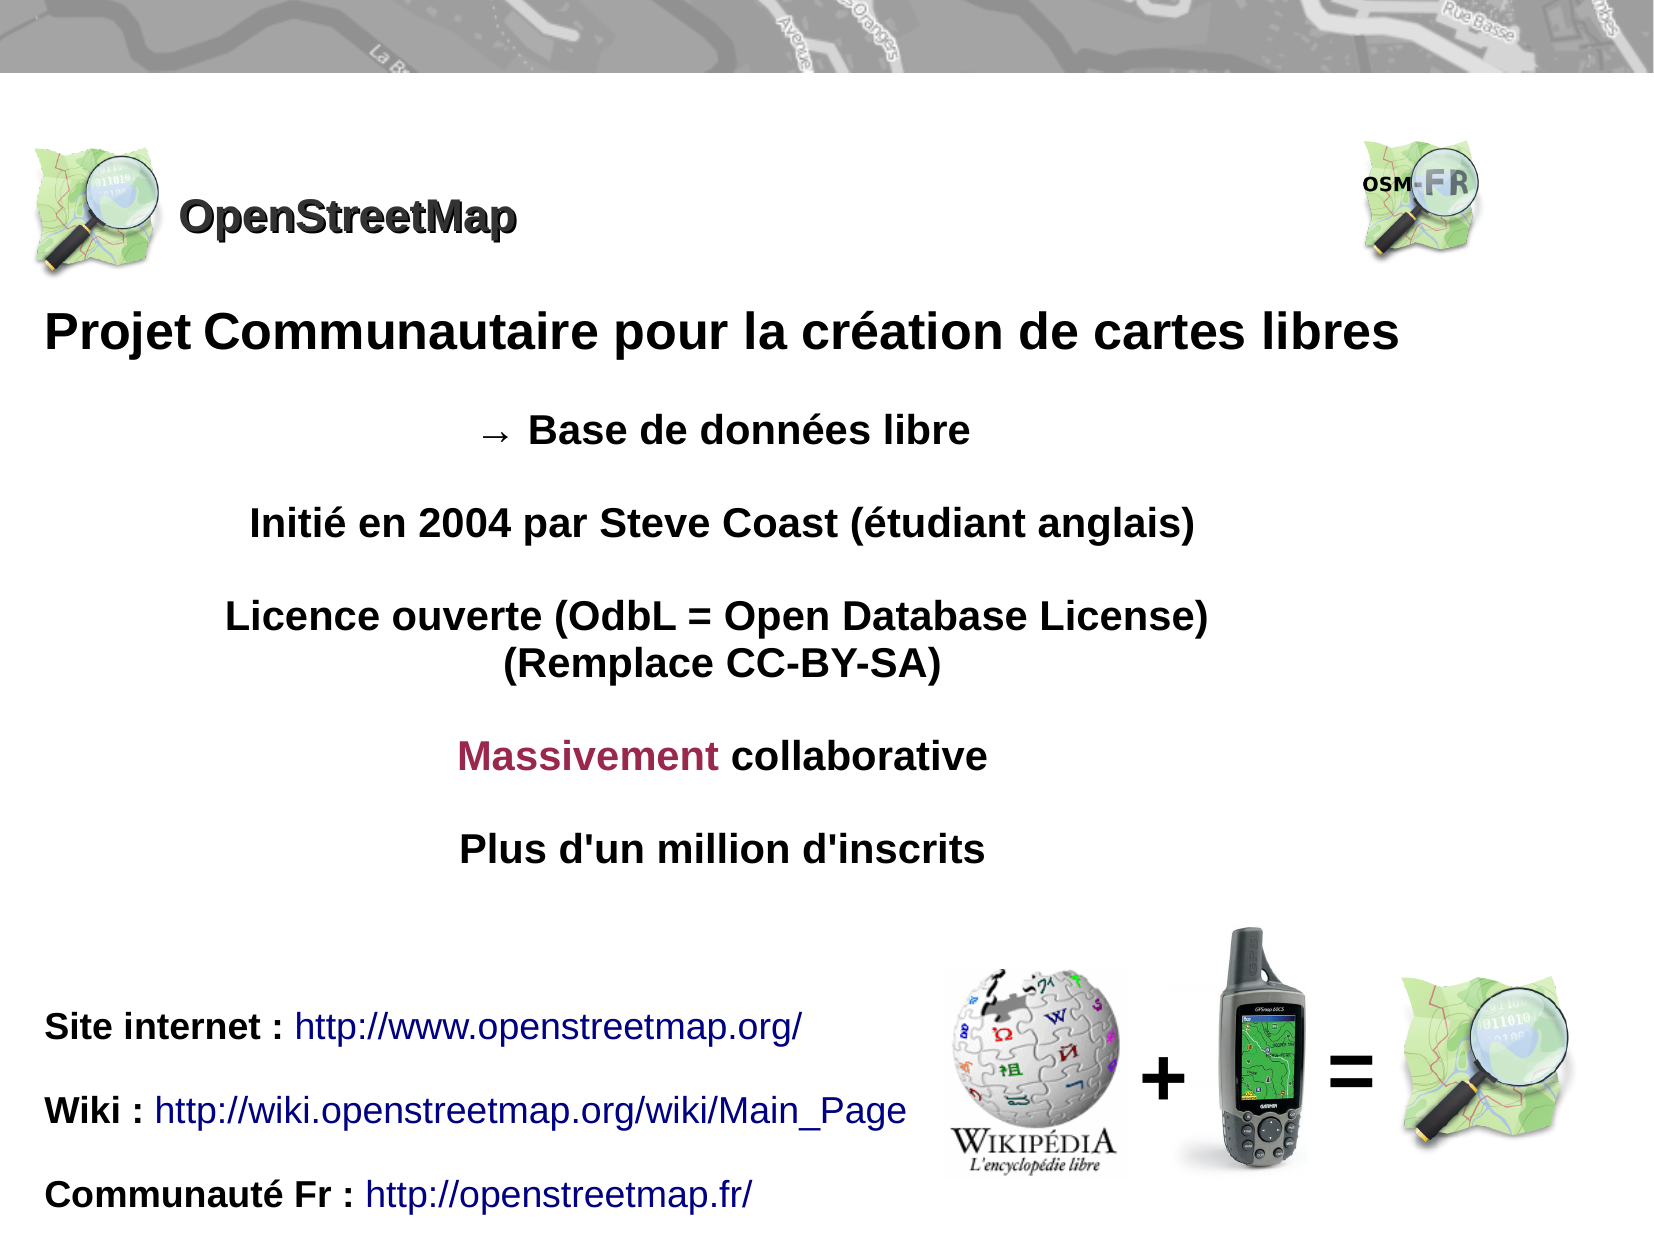

OpenStreetMap
Projet Communautaire pour la création de cartes libres
→ Base de données libre
Initié en 2004 par Steve Coast (étudiant anglais)
Licence ouverte (OdbL = Open Database License)
(Remplace CC-BY-SA)
Massivement collaborative
Plus d'un million d'inscrits
=
+
Site internet : http://www.openstreetmap.org/
Wiki : http://wiki.openstreetmap.org/wiki/Main_Page
Communauté Fr : http://openstreetmap.fr/